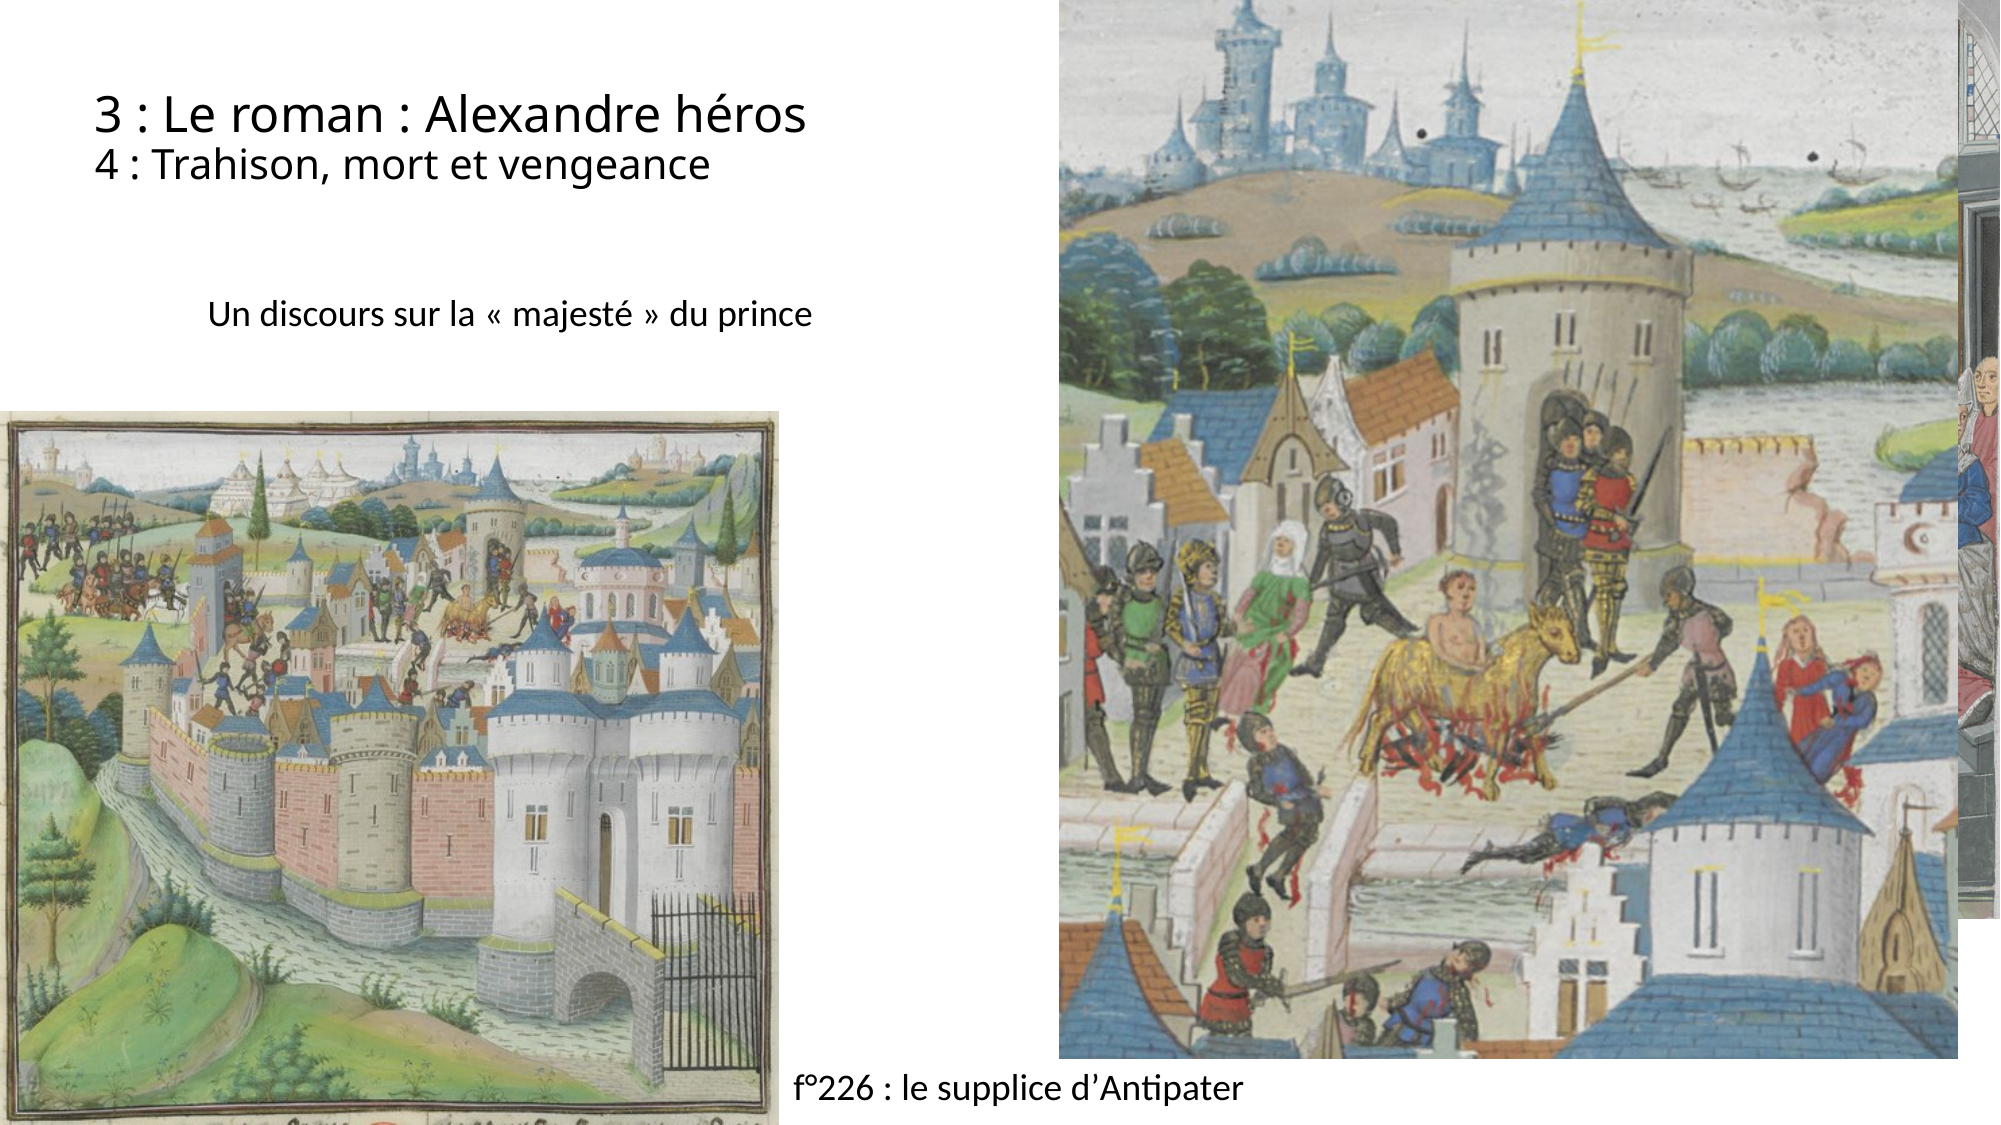

# 3 : Le roman : Alexandre héros 4 : Trahison, mort et vengeance
Un discours sur la « majesté » du prince
f°210 : Alexandre malade
f°226 : le supplice d’Antipater